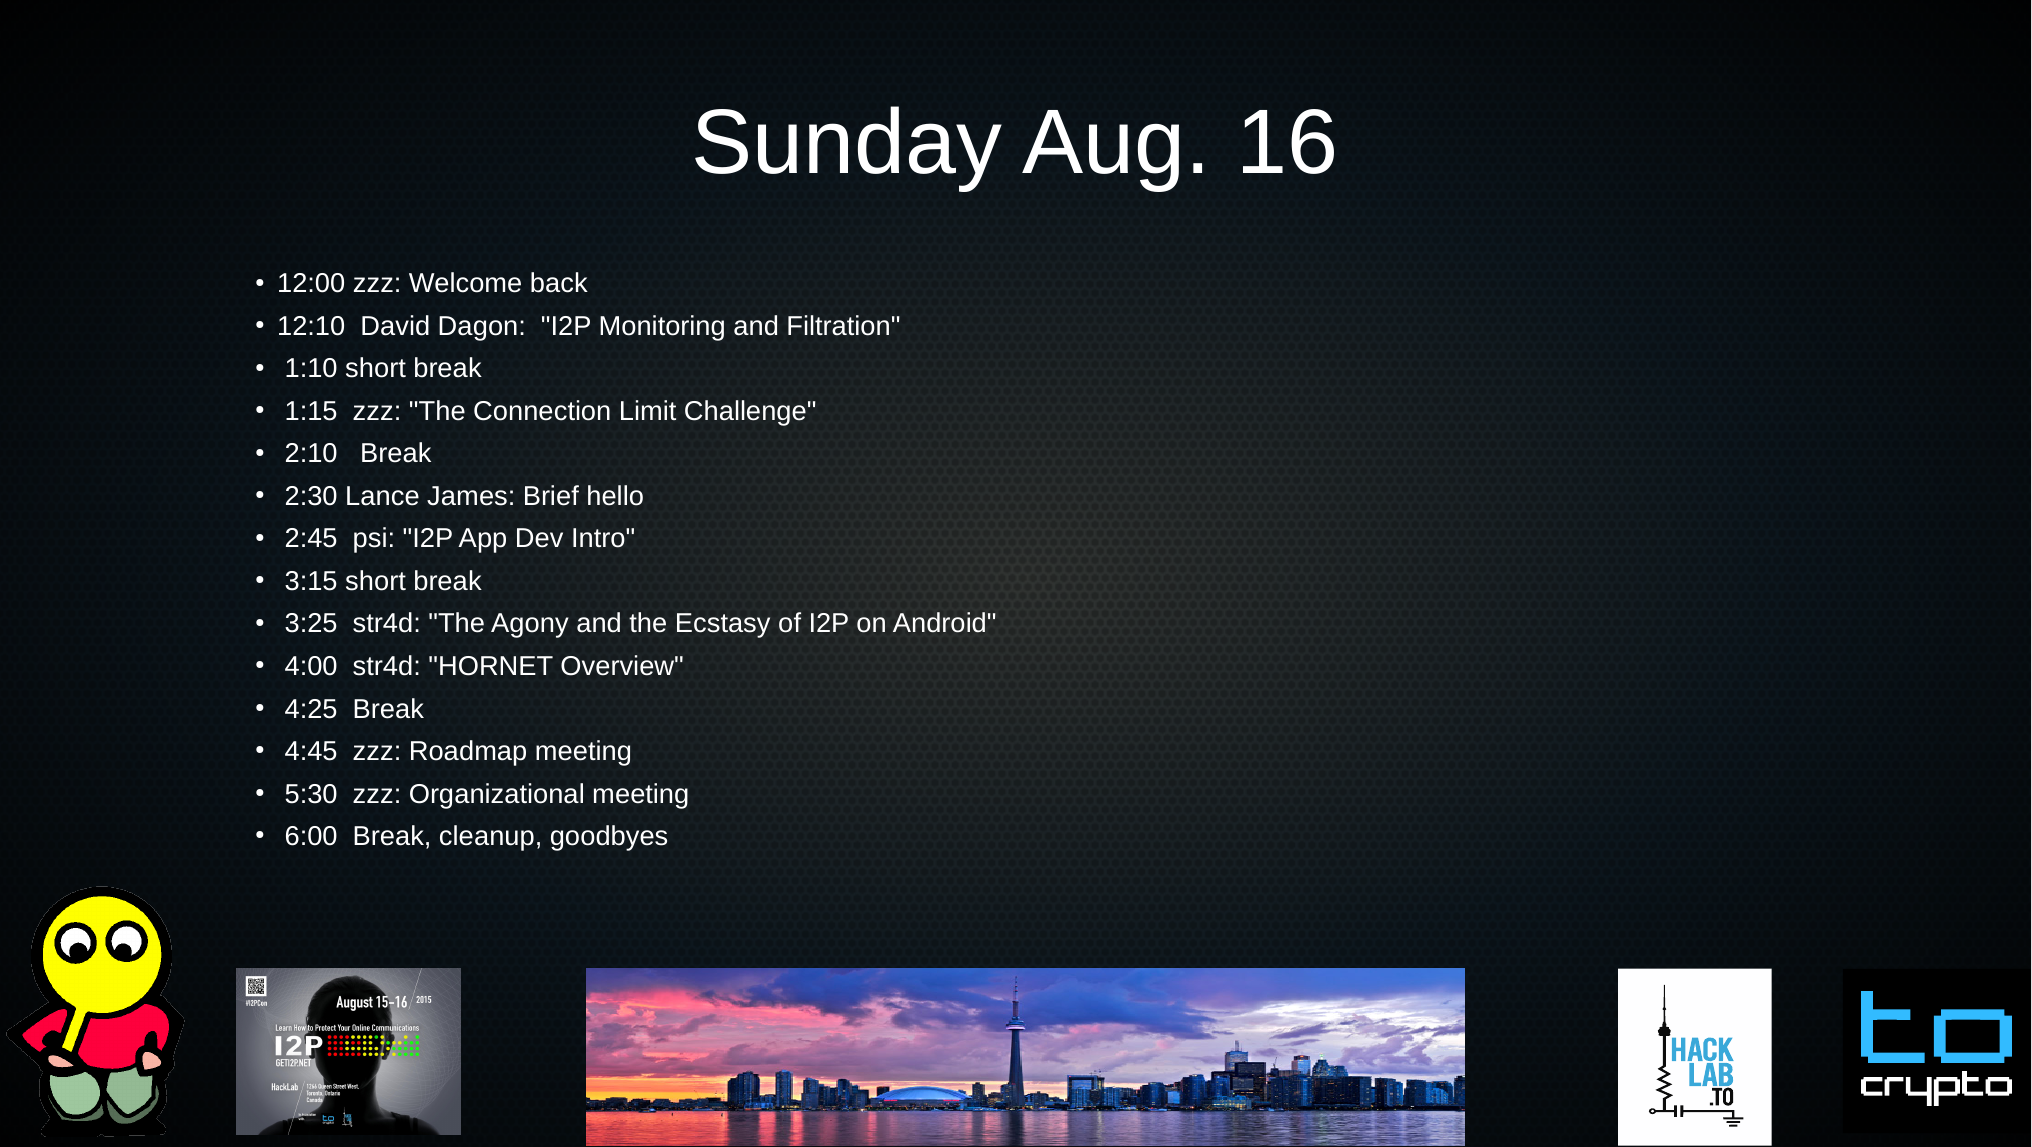

# Sunday Aug. 16
12:00 zzz: Welcome back
12:10 David Dagon: "I2P Monitoring and Filtration"
 1:10 short break
 1:15 zzz: "The Connection Limit Challenge"
 2:10 Break
 2:30 Lance James: Brief hello
 2:45 psi: "I2P App Dev Intro"
 3:15 short break
 3:25 str4d: "The Agony and the Ecstasy of I2P on Android"
 4:00 str4d: "HORNET Overview"
 4:25 Break
 4:45 zzz: Roadmap meeting
 5:30 zzz: Organizational meeting
 6:00 Break, cleanup, goodbyes
5